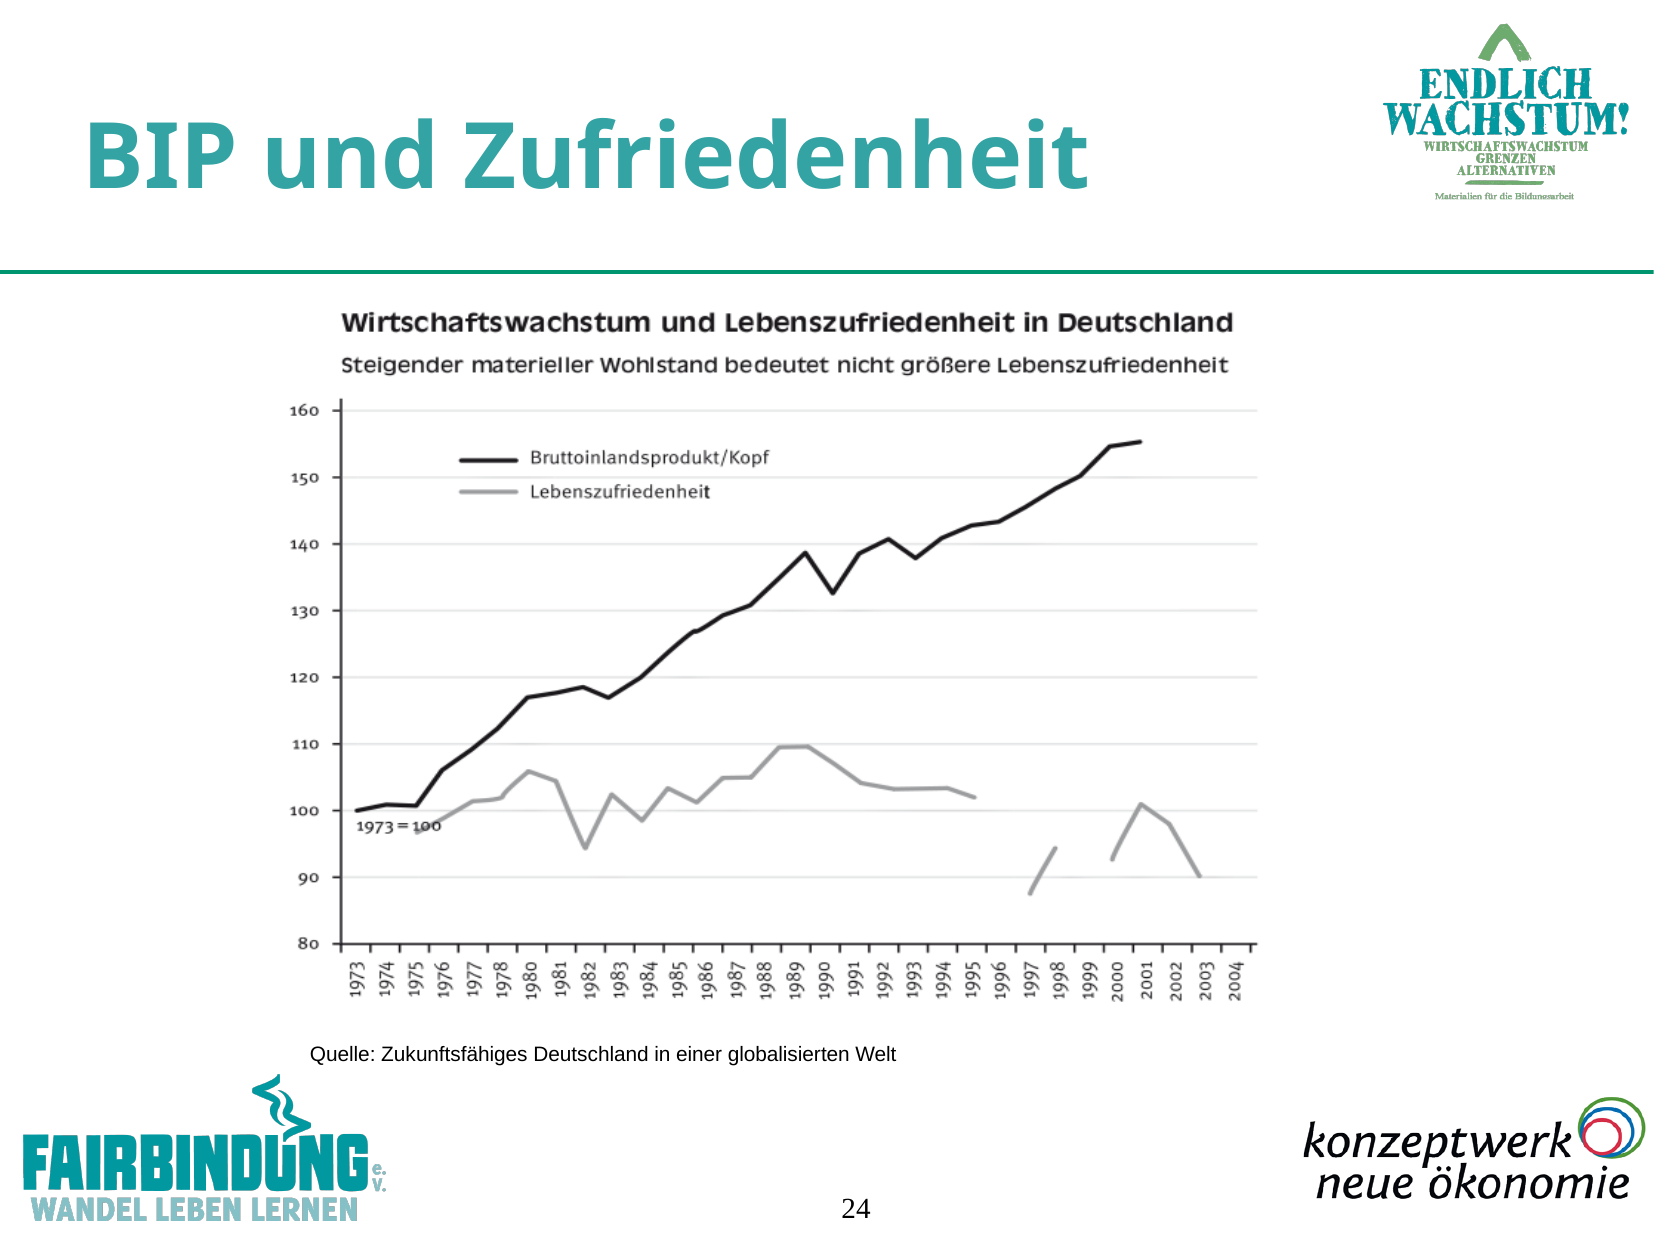

BIP und Zufriedenheit
#
Quelle: Zukunftsfähiges Deutschland in einer globalisierten Welt
24